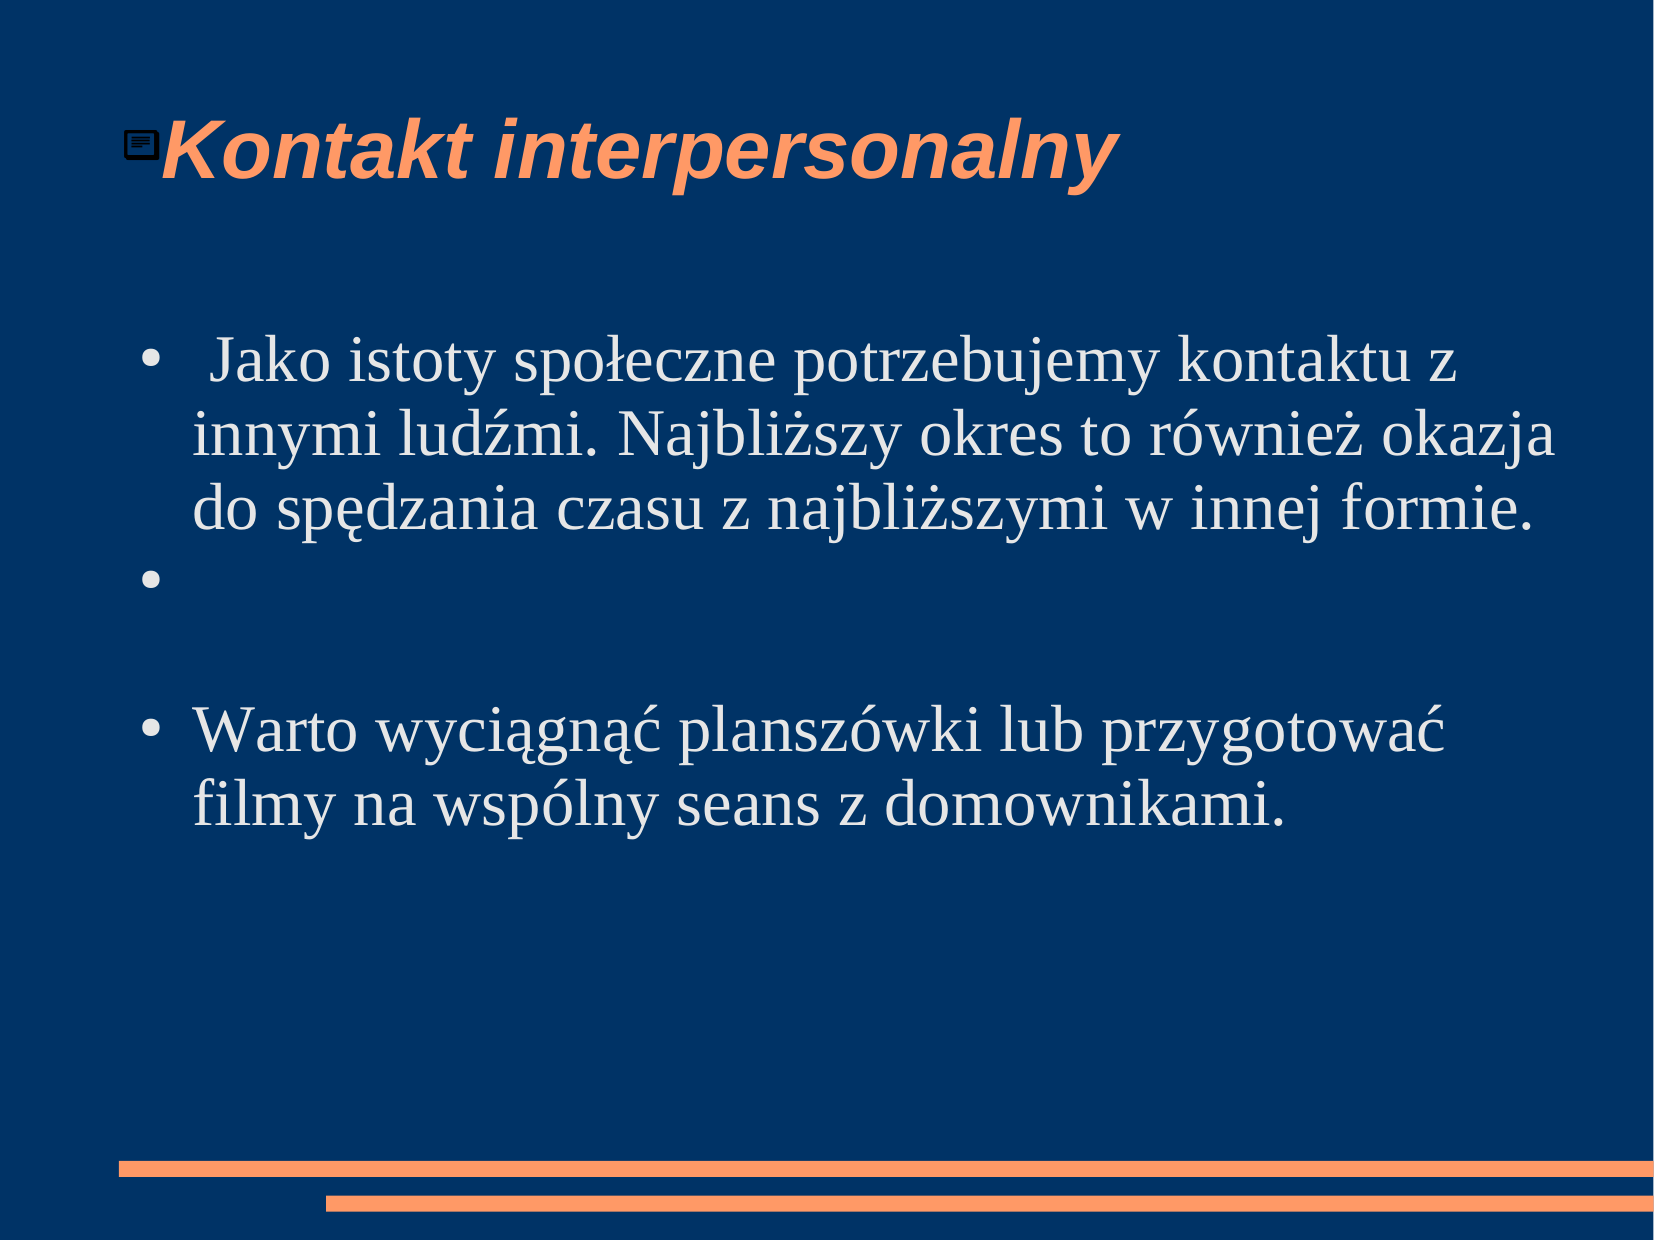

# Kontakt interpersonalny
 Jako istoty społeczne potrzebujemy kontaktu z innymi ludźmi. Najbliższy okres to również okazja do spędzania czasu z najbliższymi w innej formie.
Warto wyciągnąć planszówki lub przygotować filmy na wspólny seans z domownikami.